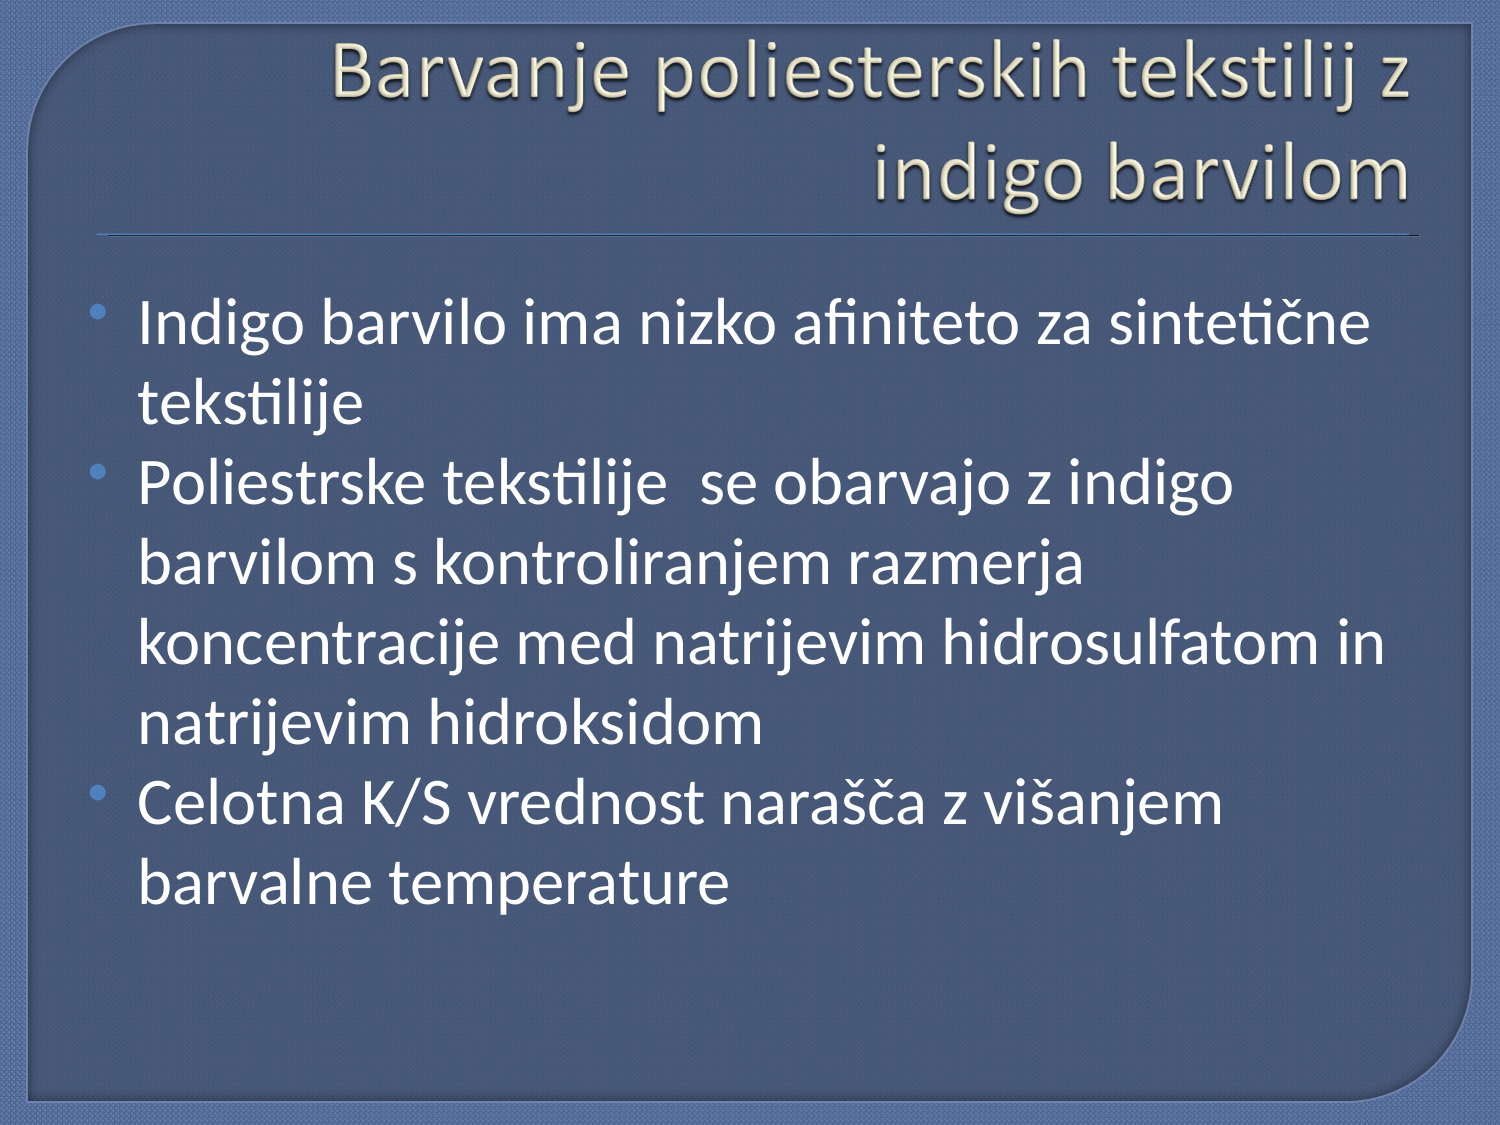

# Indigo barvilo ima nizko afiniteto za sintetične tekstilije
Poliestrske tekstilije se obarvajo z indigo barvilom s kontroliranjem razmerja koncentracije med natrijevim hidrosulfatom in natrijevim hidroksidom
Celotna K/S vrednost narašča z višanjem barvalne temperature